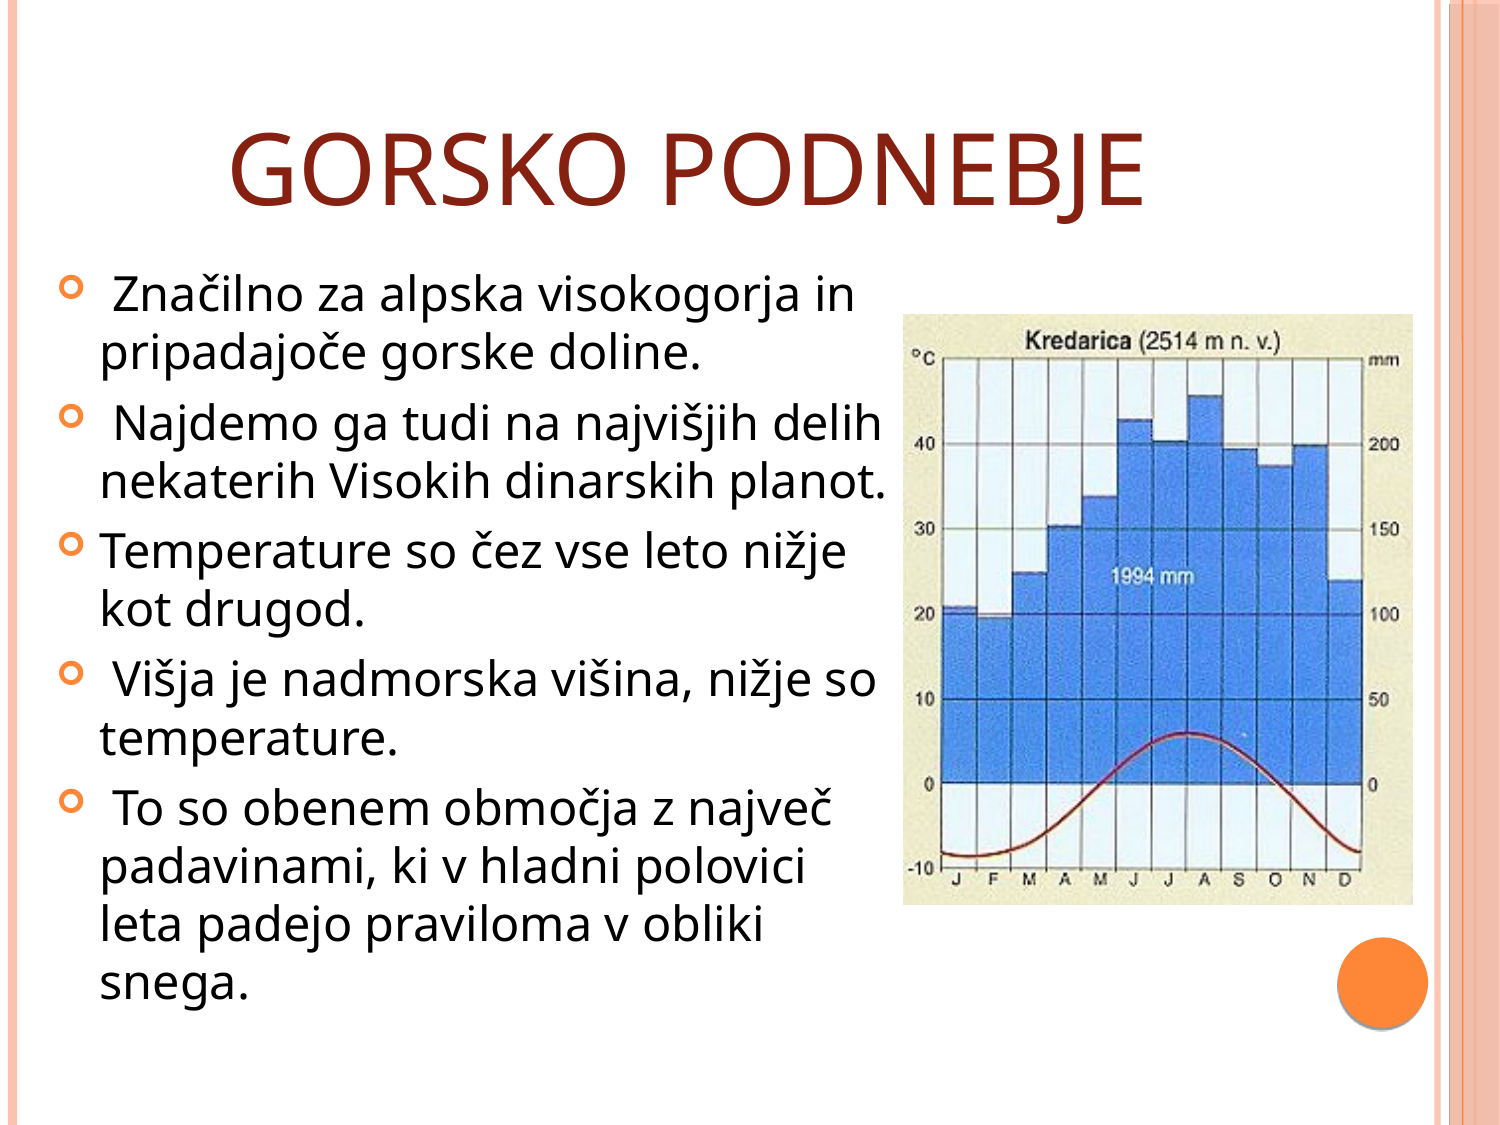

# Gorsko podnebje
 Značilno za alpska visokogorja in pripadajoče gorske doline.
 Najdemo ga tudi na najvišjih delih nekaterih Visokih dinarskih planot.
Temperature so čez vse leto nižje kot drugod.
 Višja je nadmorska višina, nižje so temperature.
 To so obenem območja z največ padavinami, ki v hladni polovici leta padejo praviloma v obliki snega.